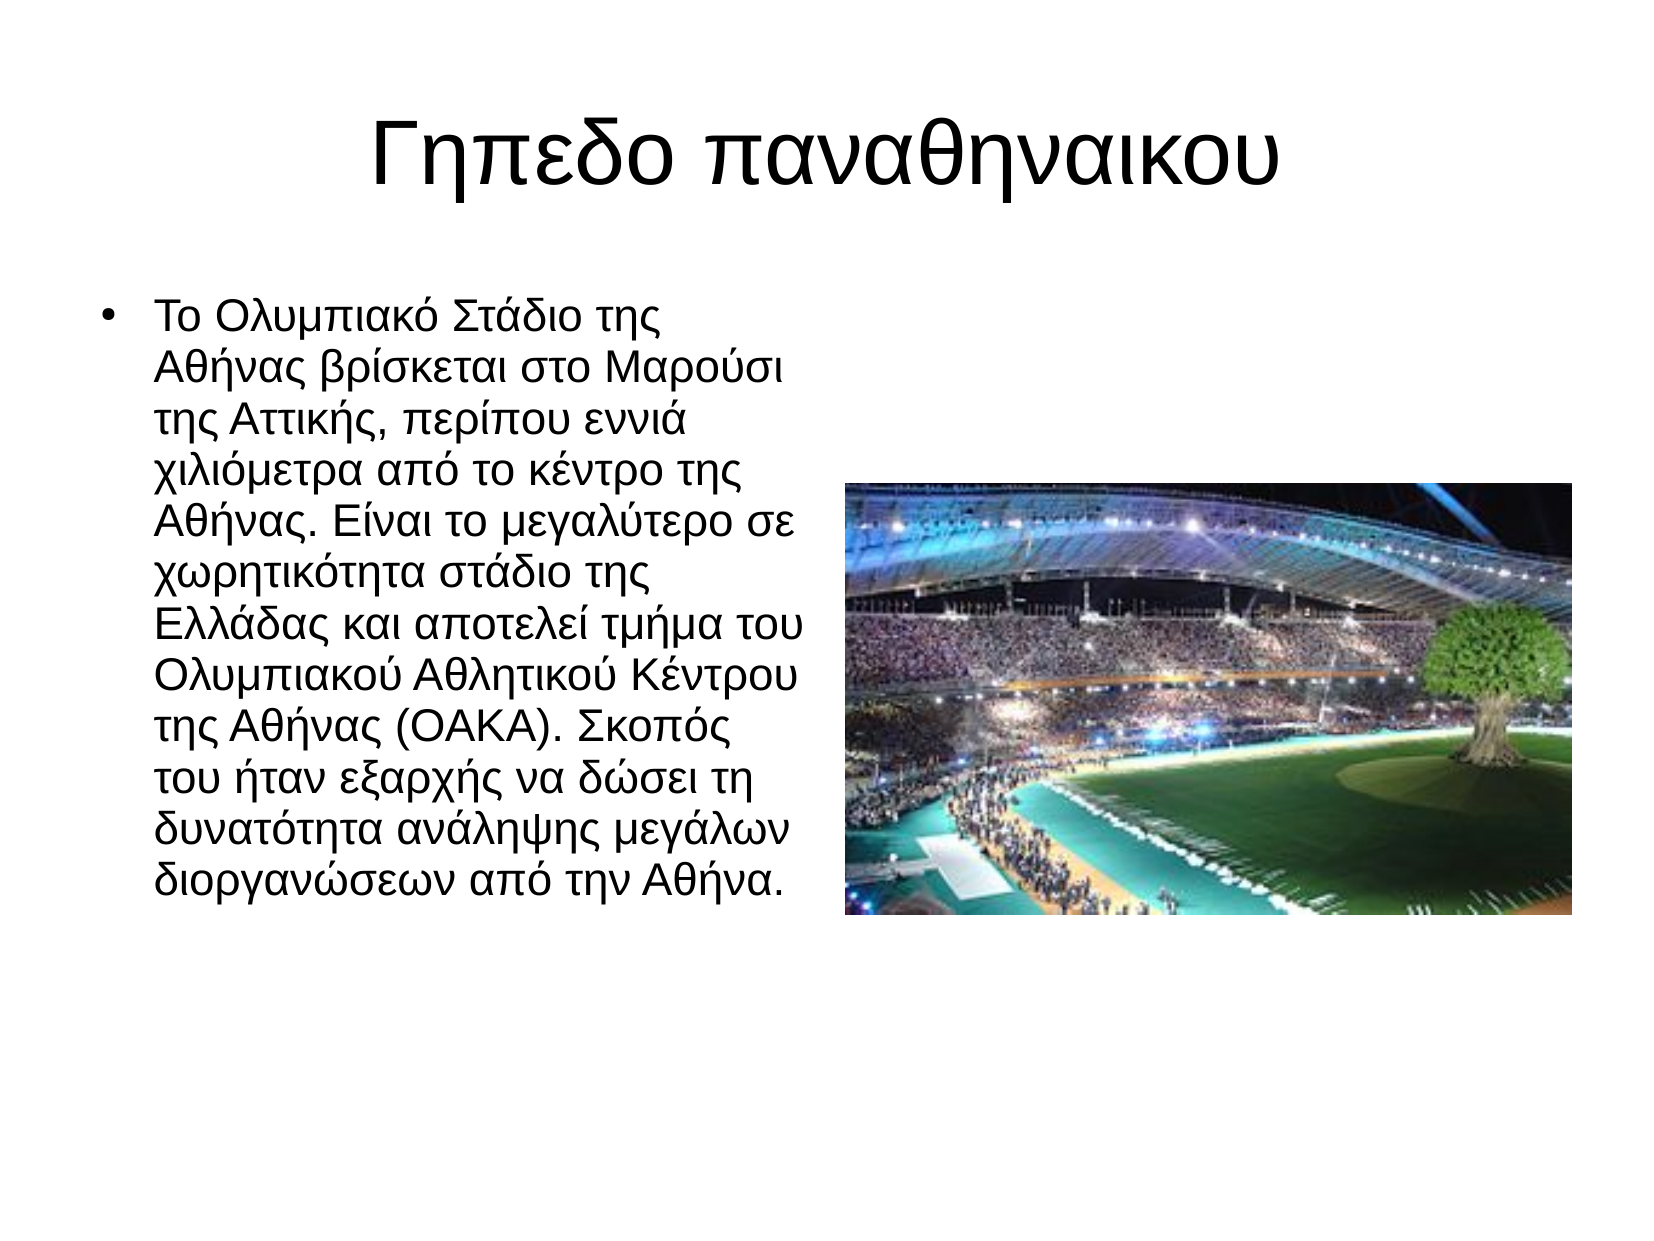

# Γηπεδο παναθηναικου
Το Ολυμπιακό Στάδιο της Αθήνας βρίσκεται στο Μαρούσι της Αττικής, περίπου εννιά χιλιόμετρα από το κέντρο της Αθήνας. Είναι το μεγαλύτερο σε χωρητικότητα στάδιο της Ελλάδας και αποτελεί τμήμα του Ολυμπιακού Αθλητικού Κέντρου της Αθήνας (ΟΑΚΑ). Σκοπός του ήταν εξαρχής να δώσει τη δυνατότητα ανάληψης μεγάλων διοργανώσεων από την Αθήνα.